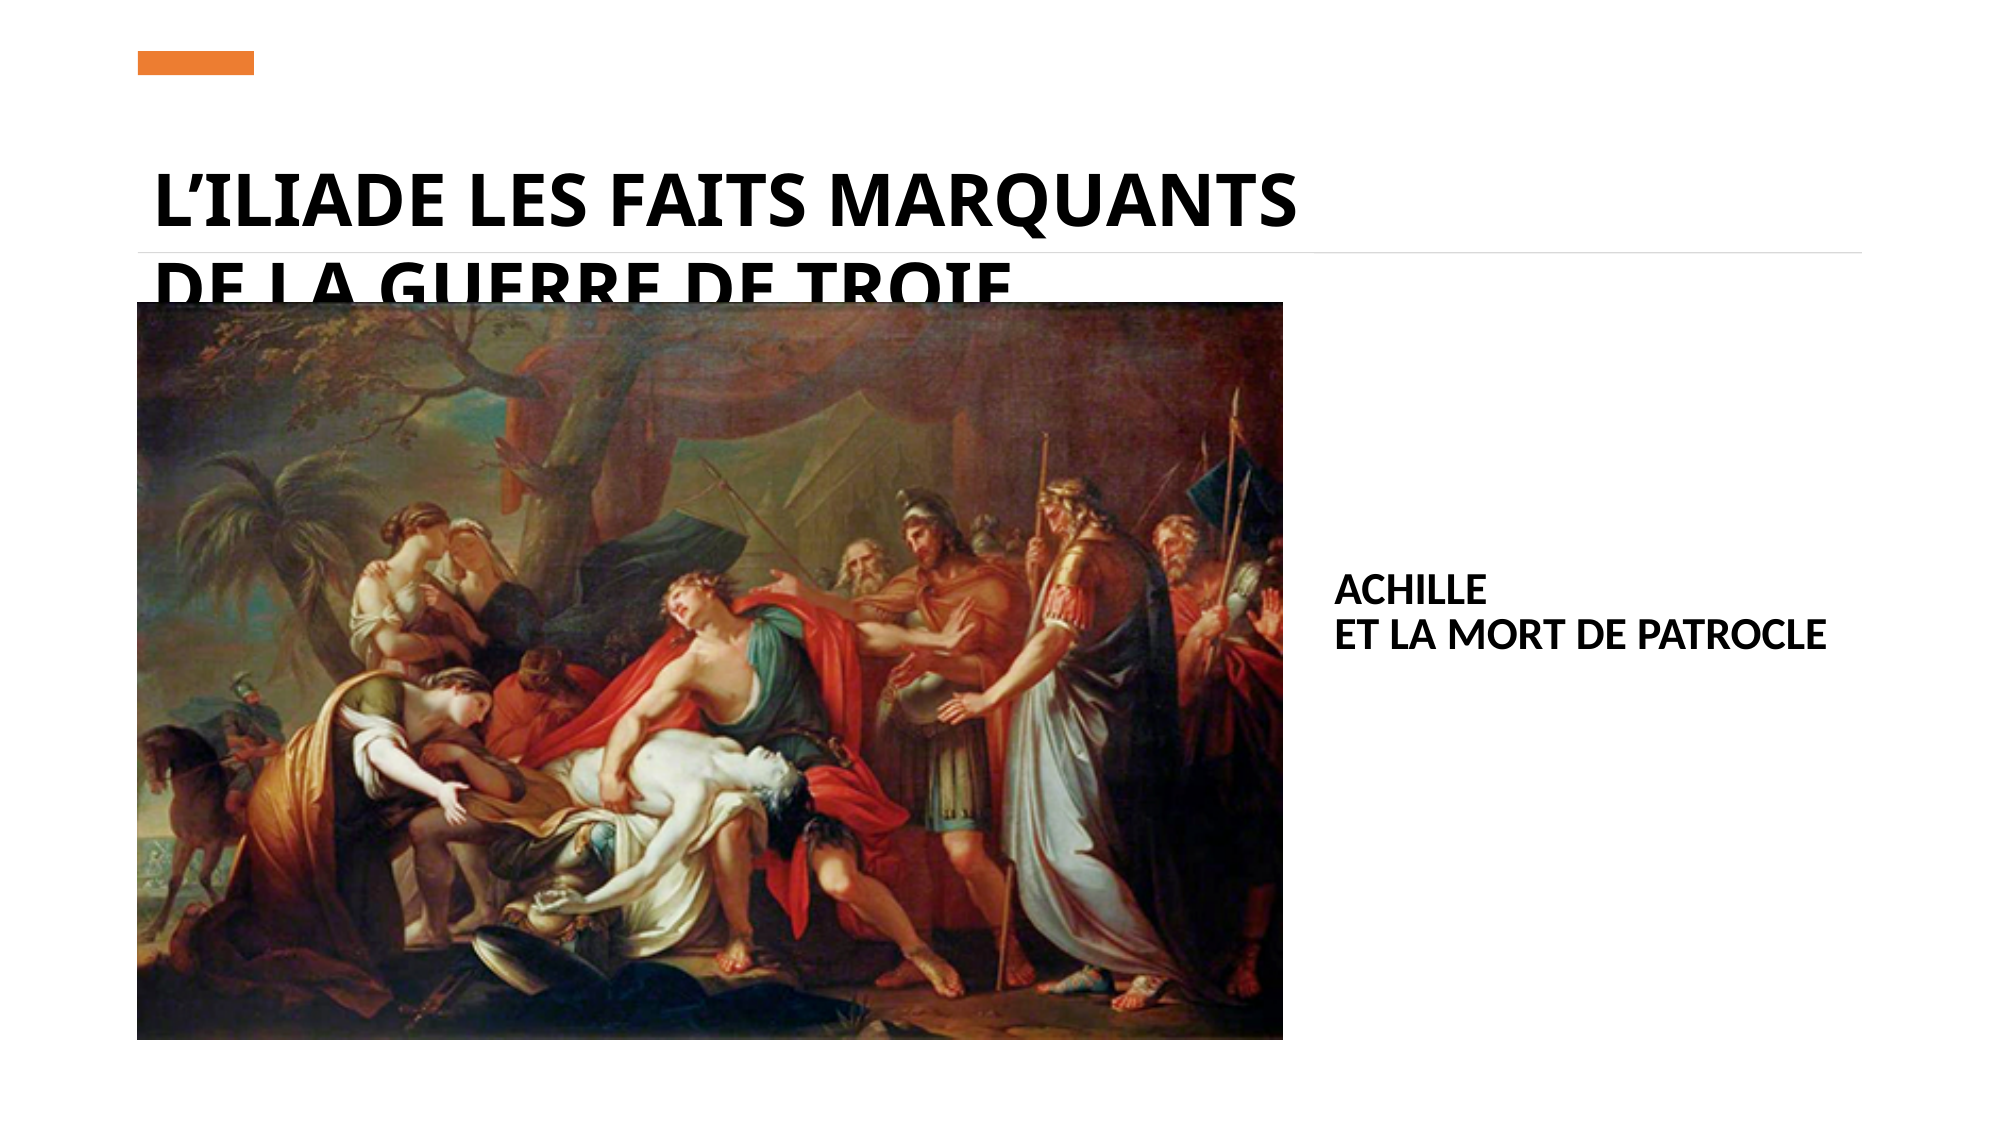

L’ILIADE LES FAITS MARQUANTS
DE LA GUERRE DE TROIE
ACHILLE
ET LA MORT DE PATROCLE